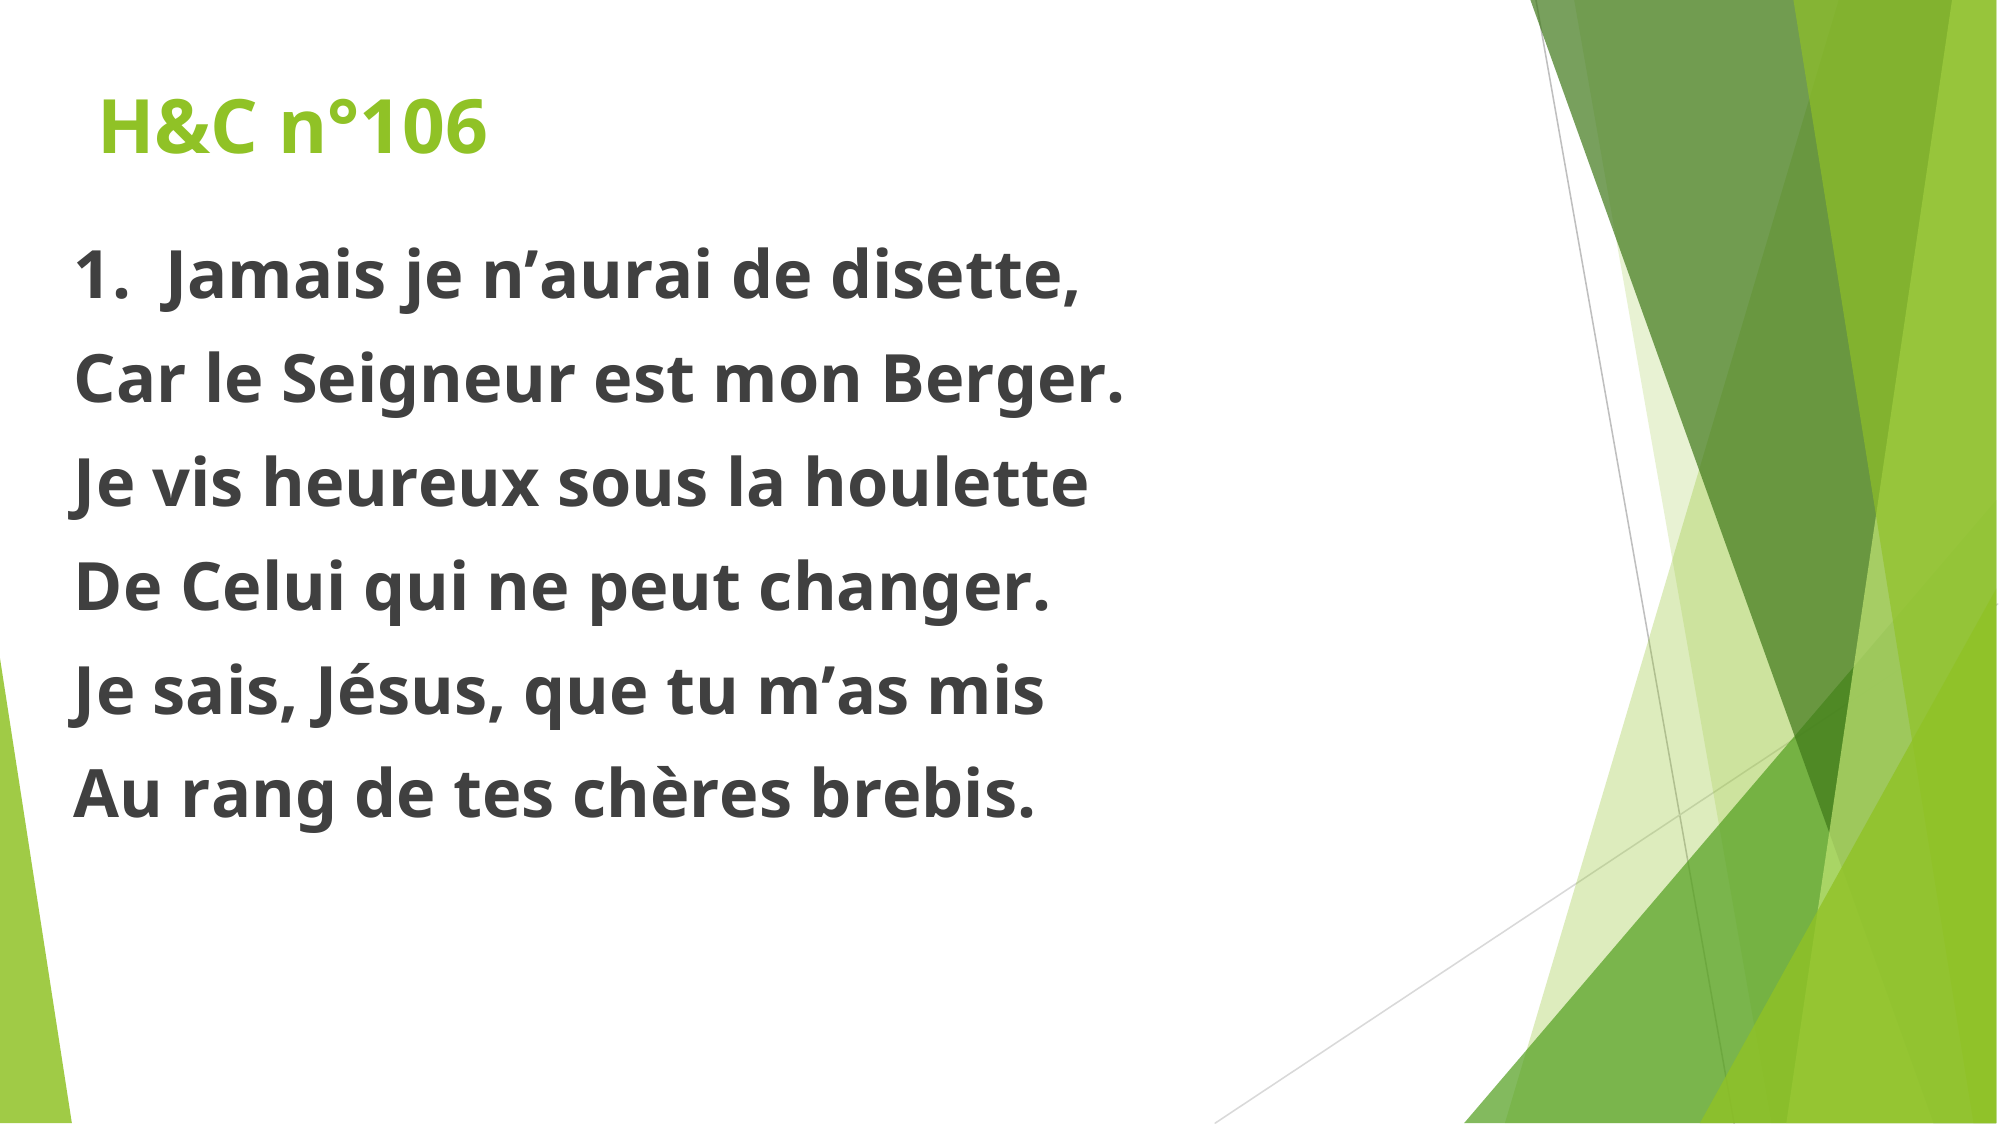

H&C n°106
1. Jamais je n’aurai de disette,
Car le Seigneur est mon Berger.
Je vis heureux sous la houlette
De Celui qui ne peut changer.
Je sais, Jésus, que tu m’as mis
Au rang de tes chères brebis.